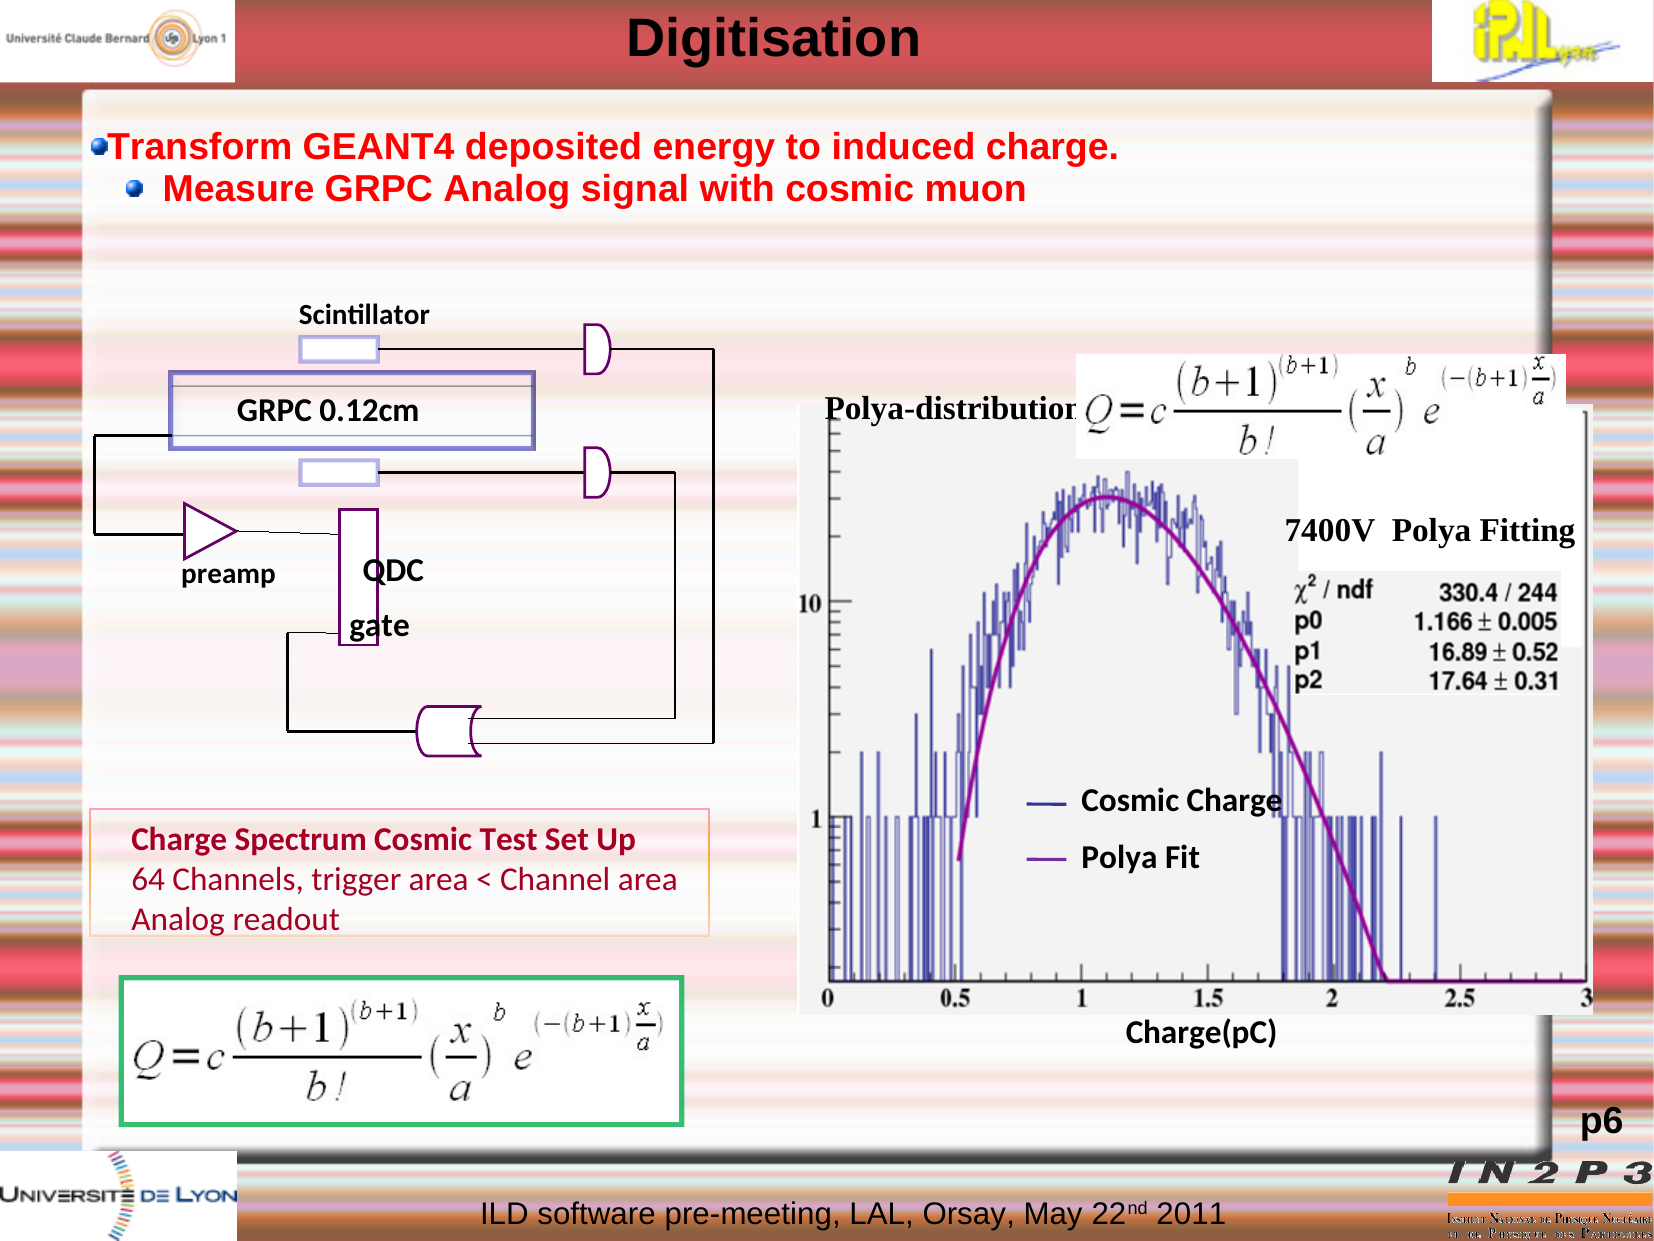

Digitisation
Transform GEANT4 deposited energy to induced charge.
Measure GRPC Analog signal with cosmic muon
Scintillator
GRPC 0.12cm
QDC
preamp
gate
Charge Spectrum Cosmic Test Set Up
64 Channels, trigger area < Channel area
Analog readout
Polya-distribution:
7400V Polya Fitting
Cosmic Charge
Polya Fit
Charge(pC)